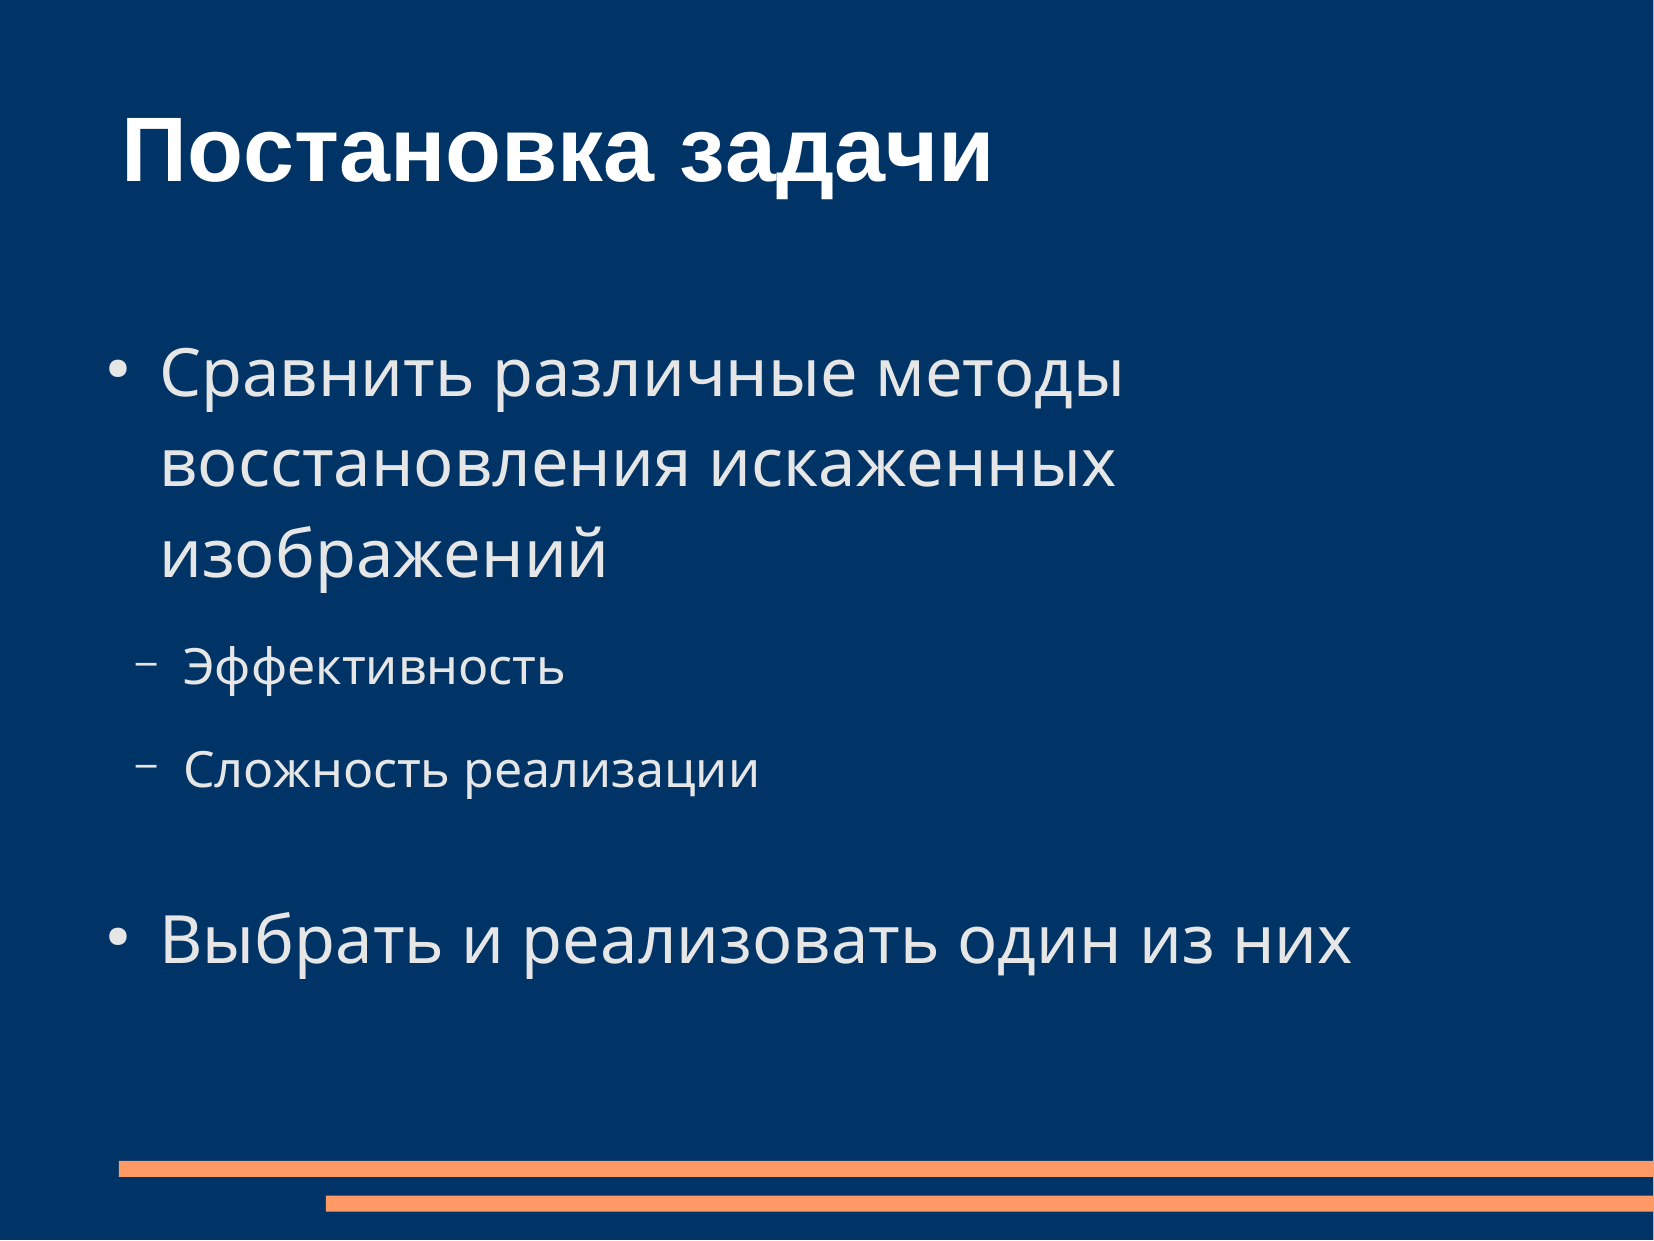

# Постановка задачи
Сравнить различные методы восстановления искаженных изображений
Эффективность
Сложность реализации
Выбрать и реализовать один из них